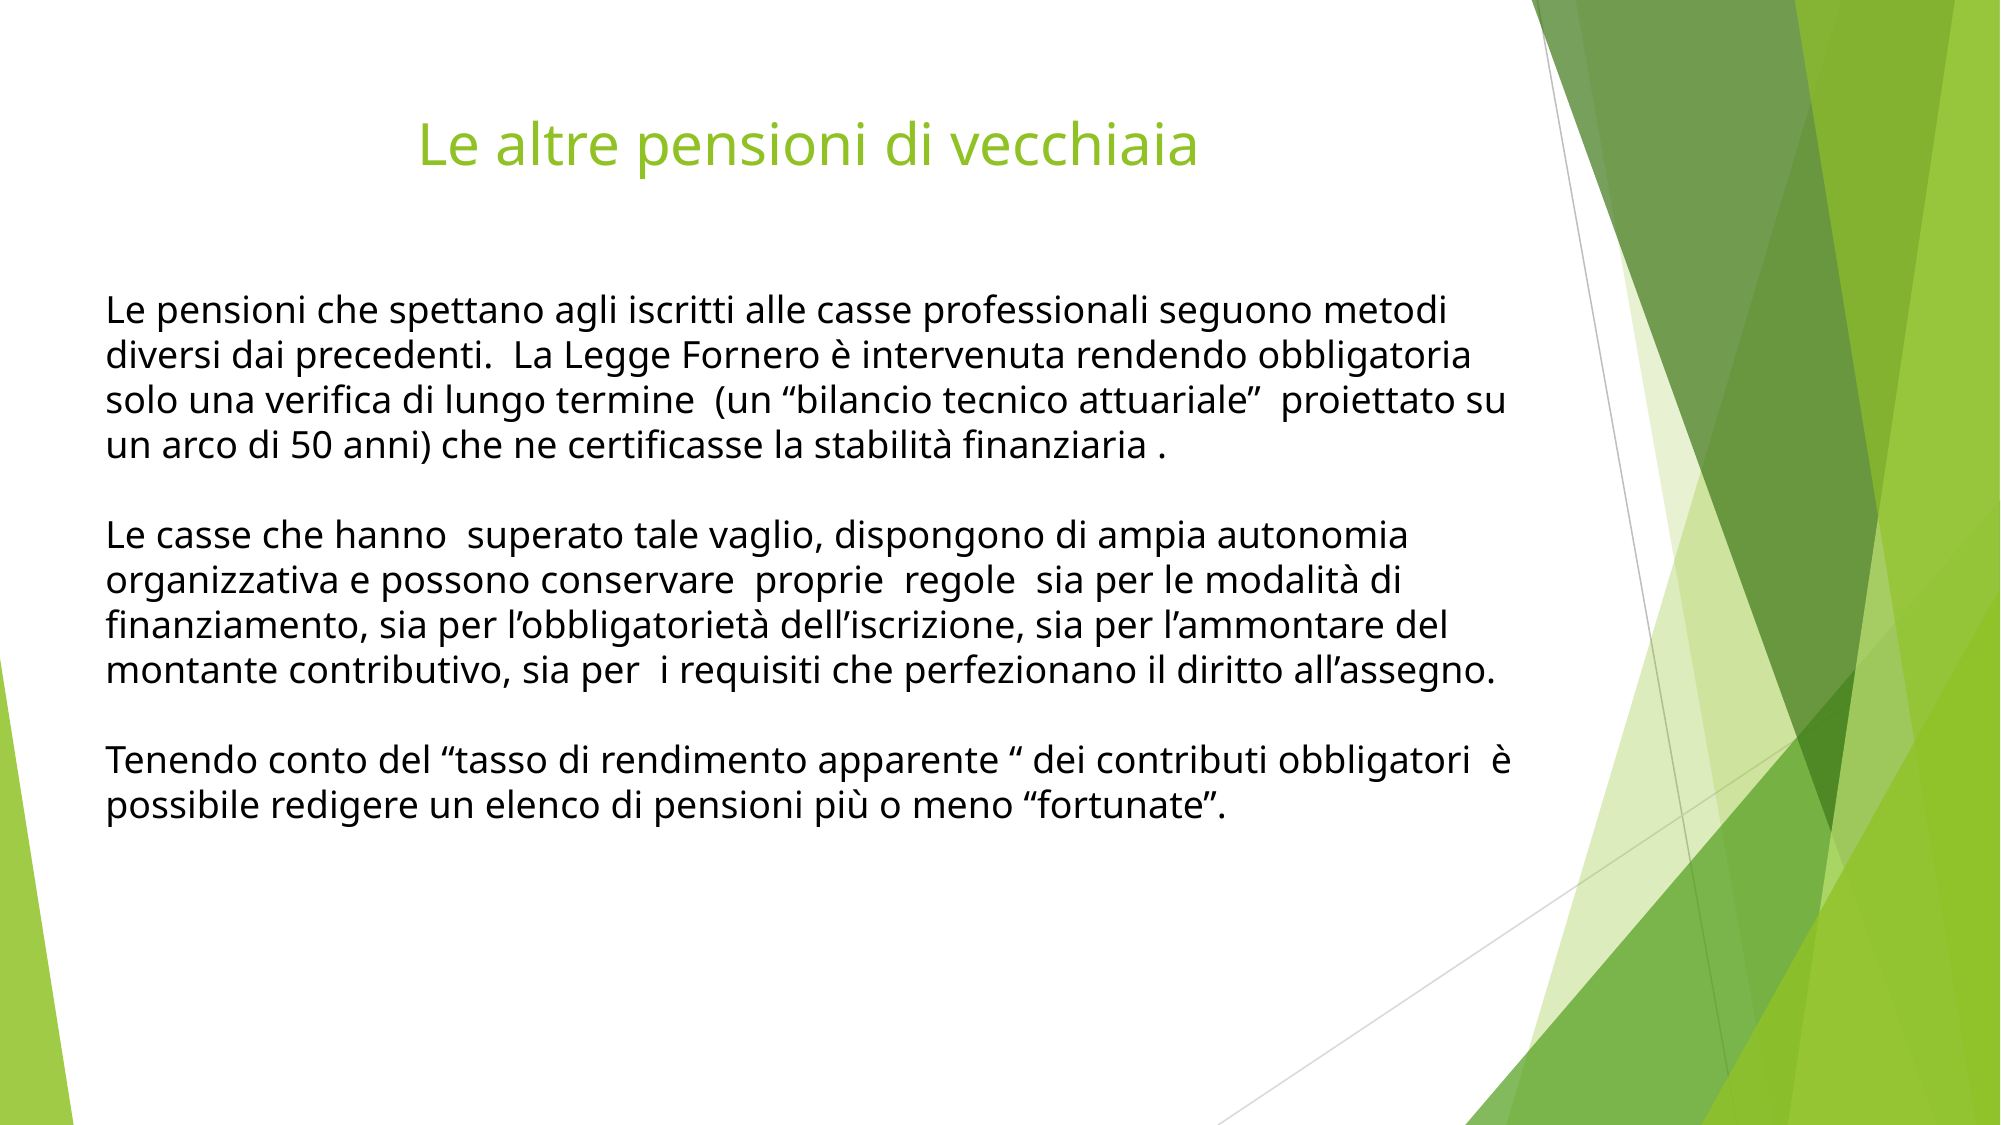

# Le altre pensioni di vecchiaia
Le pensioni che spettano agli iscritti alle casse professionali seguono metodi diversi dai precedenti. La Legge Fornero è intervenuta rendendo obbligatoria solo una verifica di lungo termine (un “bilancio tecnico attuariale” proiettato su un arco di 50 anni) che ne certificasse la stabilità finanziaria .
Le casse che hanno superato tale vaglio, dispongono di ampia autonomia organizzativa e possono conservare proprie regole sia per le modalità di finanziamento, sia per l’obbligatorietà dell’iscrizione, sia per l’ammontare del montante contributivo, sia per i requisiti che perfezionano il diritto all’assegno.
Tenendo conto del “tasso di rendimento apparente “ dei contributi obbligatori è possibile redigere un elenco di pensioni più o meno “fortunate”.